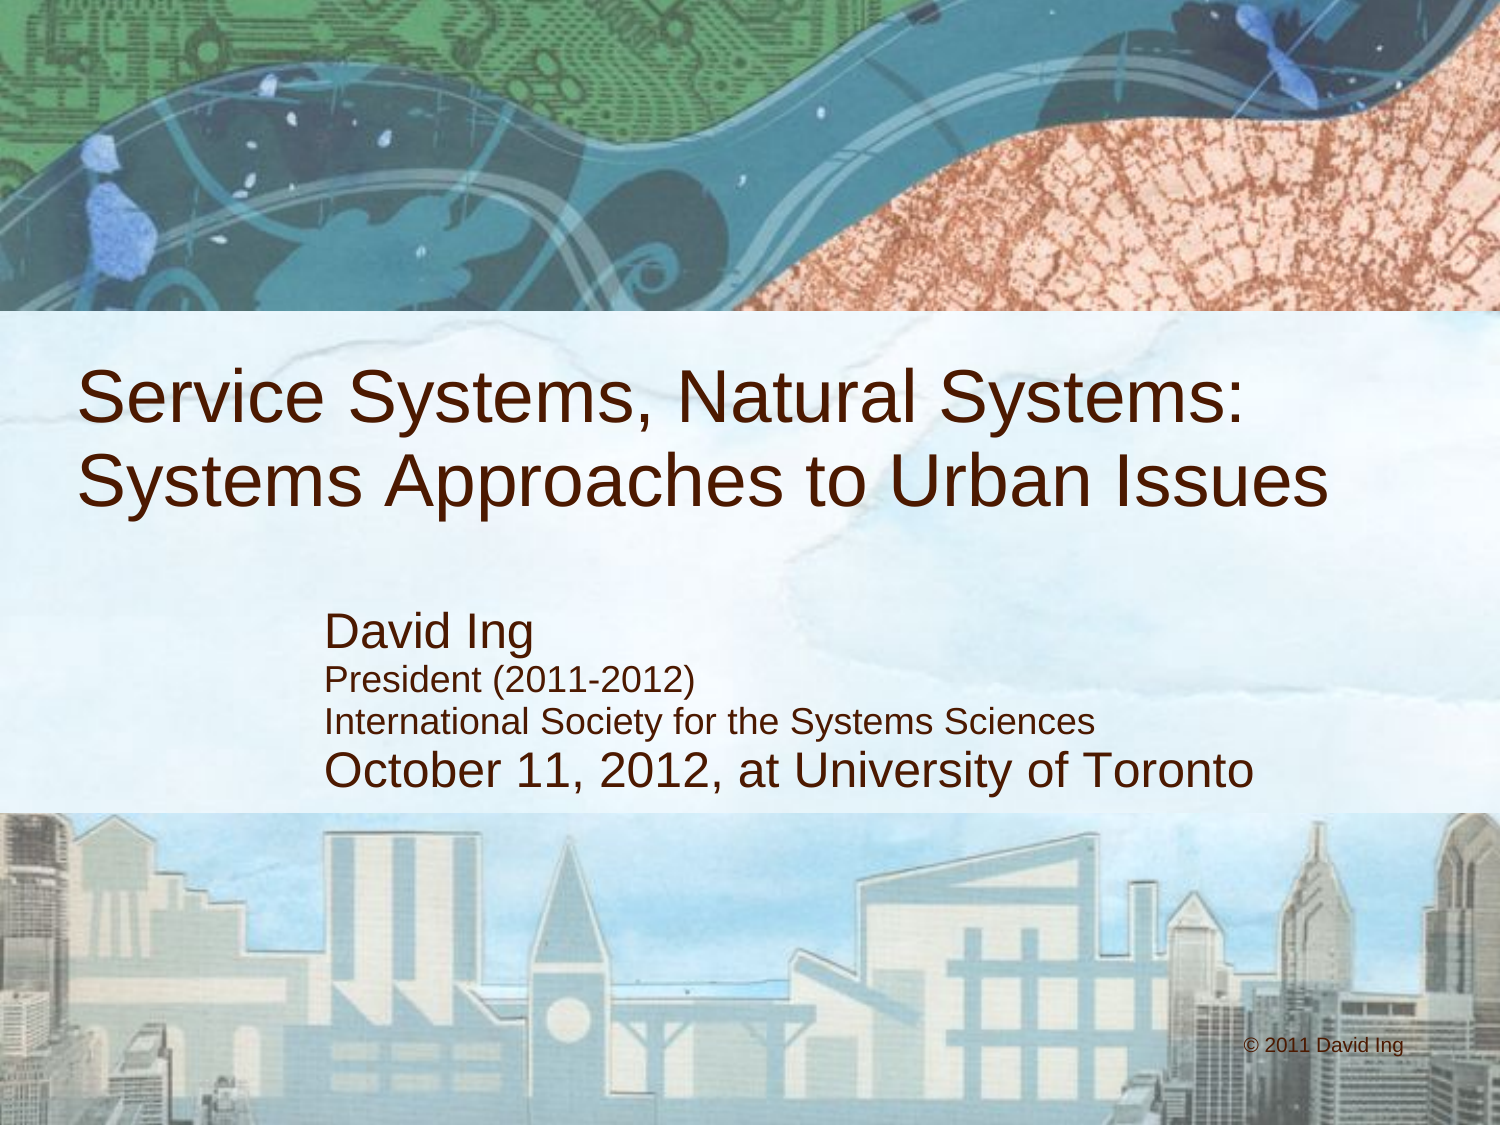

# Service Systems, Natural Systems: Systems Approaches to Urban Issues
David Ing
President (2011-2012)
International Society for the Systems Sciences
October 11, 2012, at University of Toronto
1
Service Systems, Natural Systems
October 11, 2012, at U. of Toronto